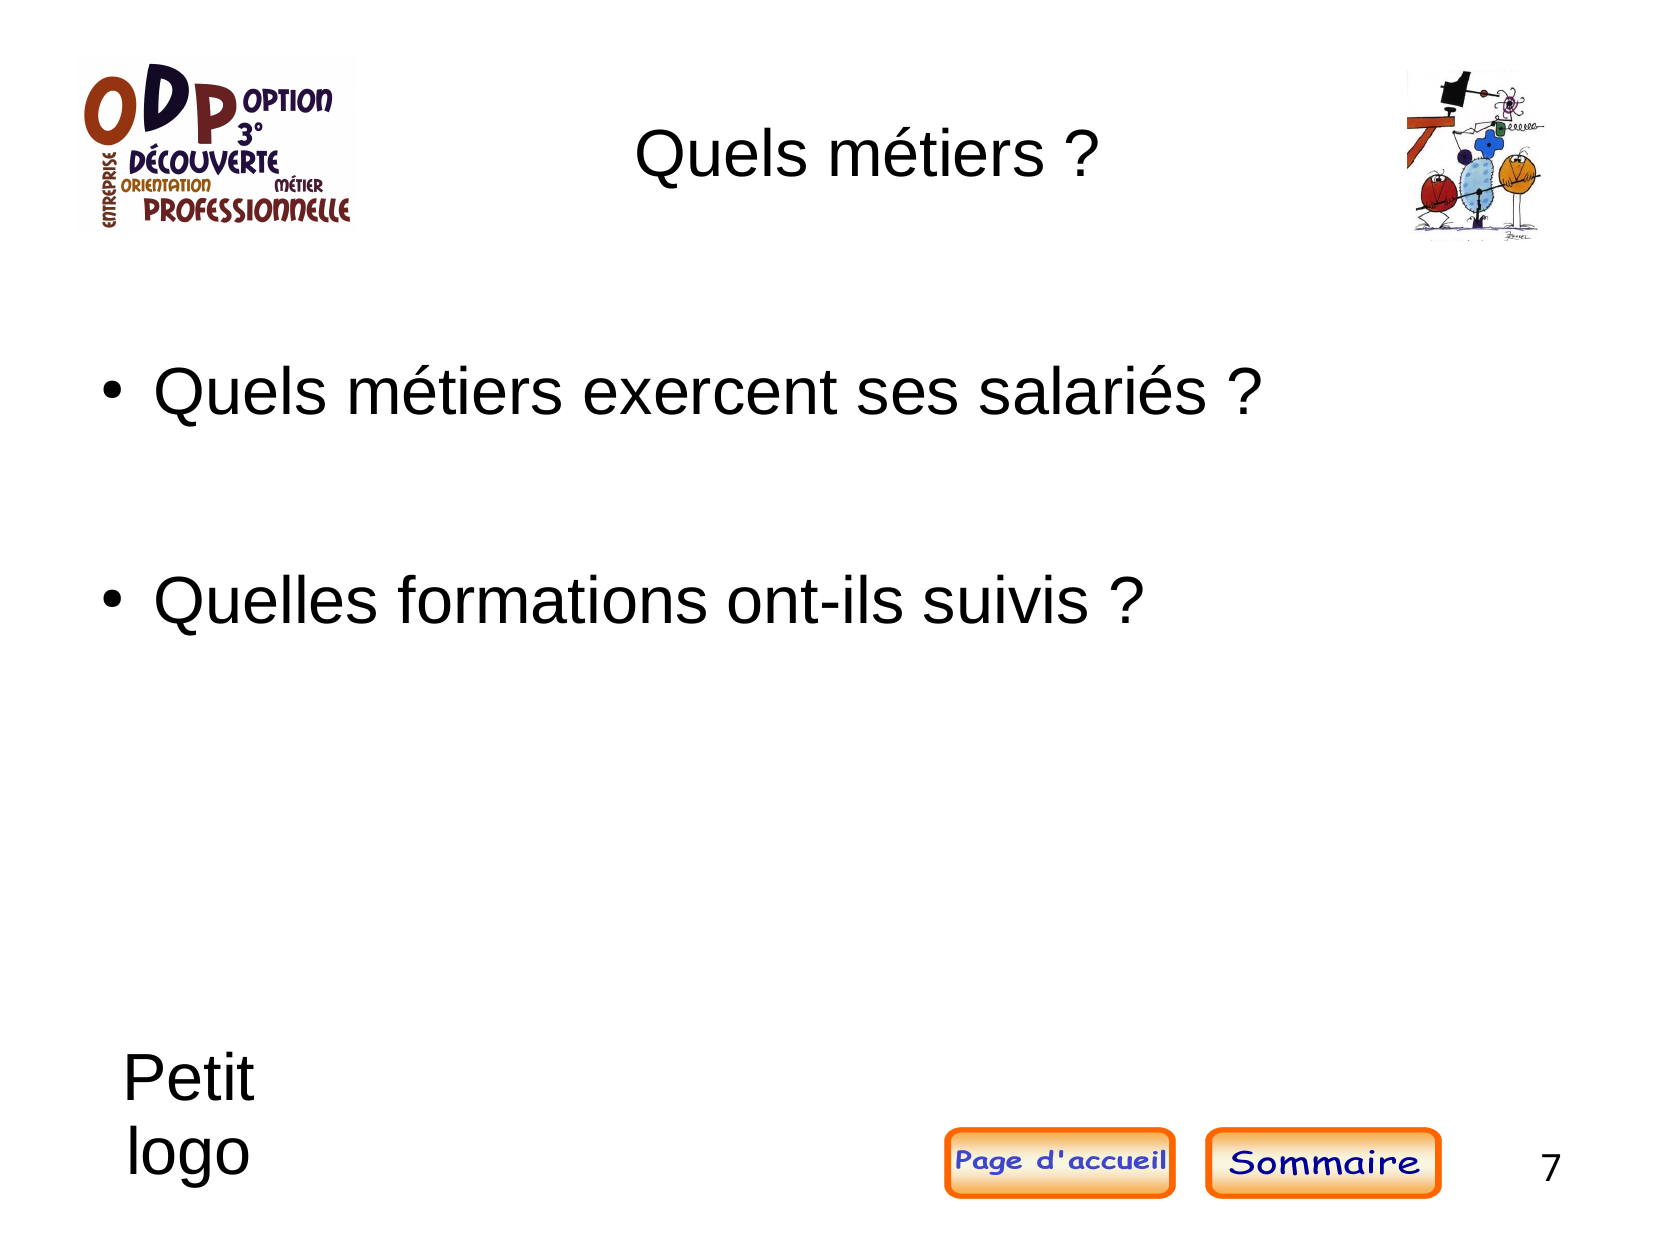

# Quels métiers ?
Quels métiers exercent ses salariés ?
Quelles formations ont-ils suivis ?
Petit logo